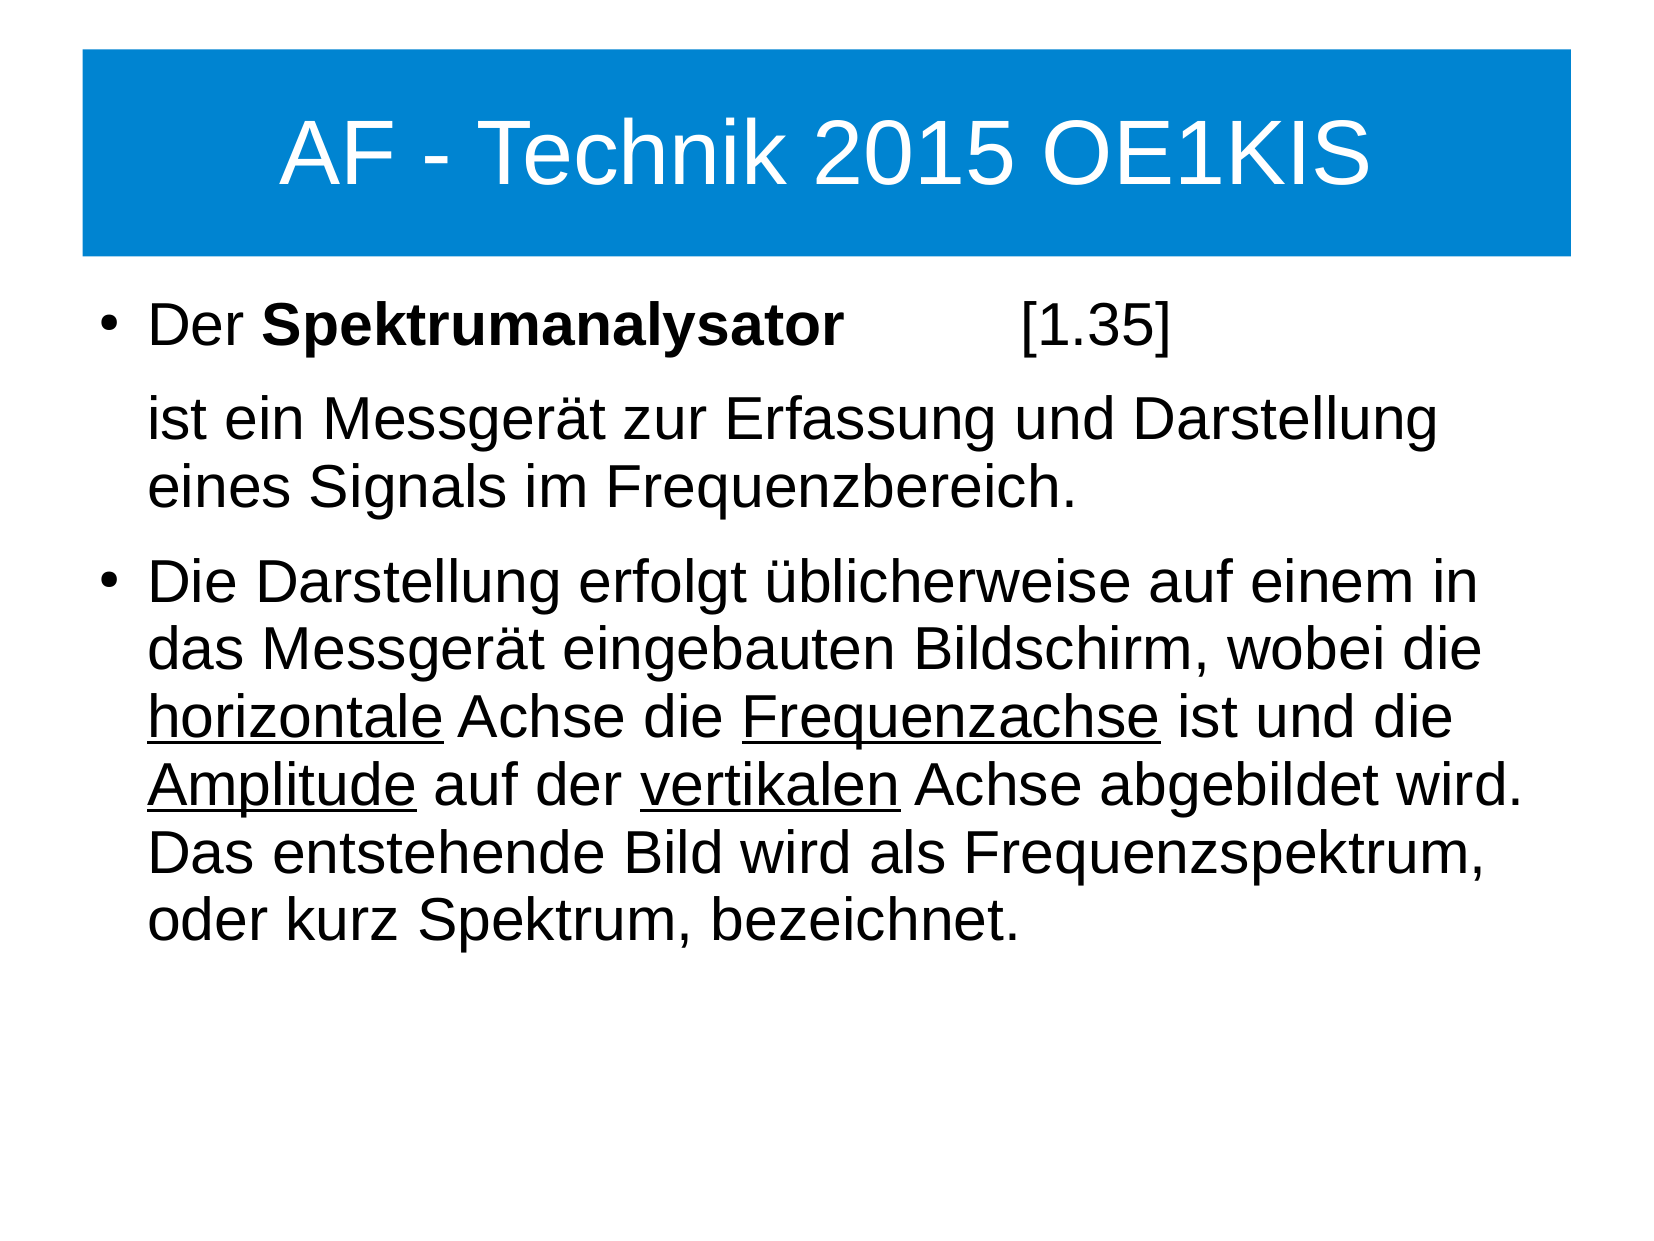

# AF - Technik 2015 OE1KIS
Der Spektrumanalysator 	 					[1.35]
ist ein Messgerät zur Erfassung und Darstellung eines Signals im Frequenzbereich.
Die Darstellung erfolgt üblicherweise auf einem in das Messgerät eingebauten Bildschirm, wobei die horizontale Achse die Frequenzachse ist und die Amplitude auf der vertikalen Achse abgebildet wird. Das entstehende Bild wird als Frequenzspektrum, oder kurz Spektrum, bezeichnet.